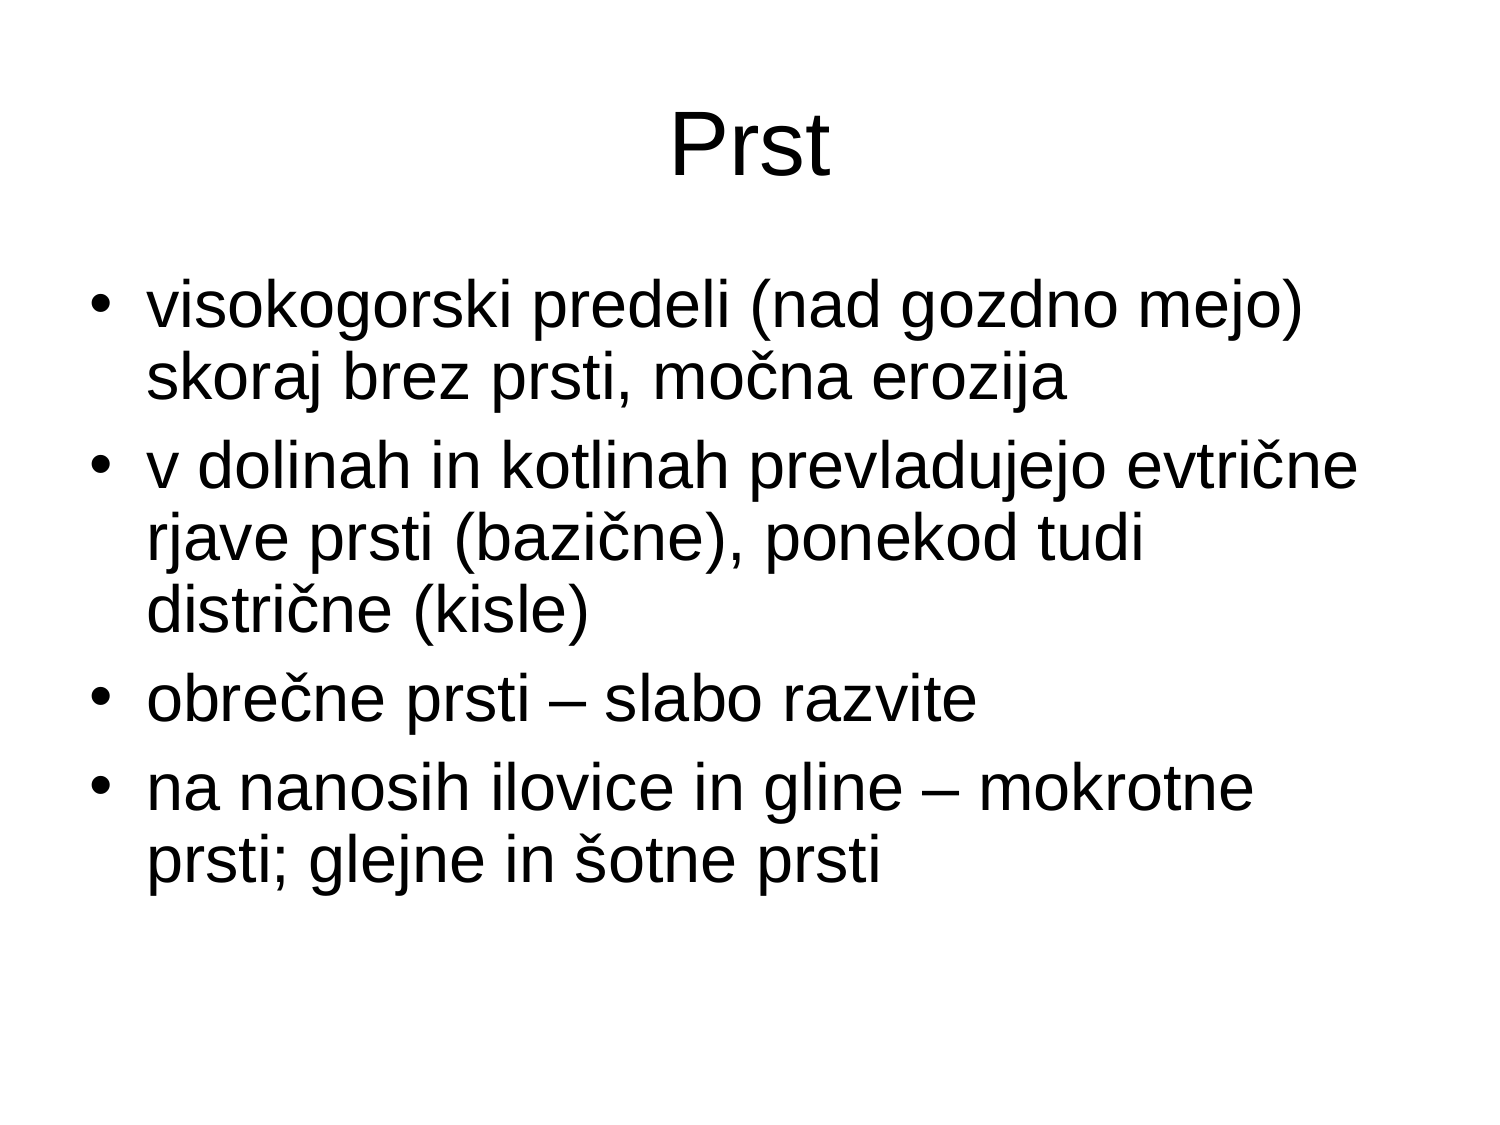

# Prst
visokogorski predeli (nad gozdno mejo) skoraj brez prsti, močna erozija
v dolinah in kotlinah prevladujejo evtrične rjave prsti (bazične), ponekod tudi distrične (kisle)
obrečne prsti – slabo razvite
na nanosih ilovice in gline – mokrotne prsti; glejne in šotne prsti